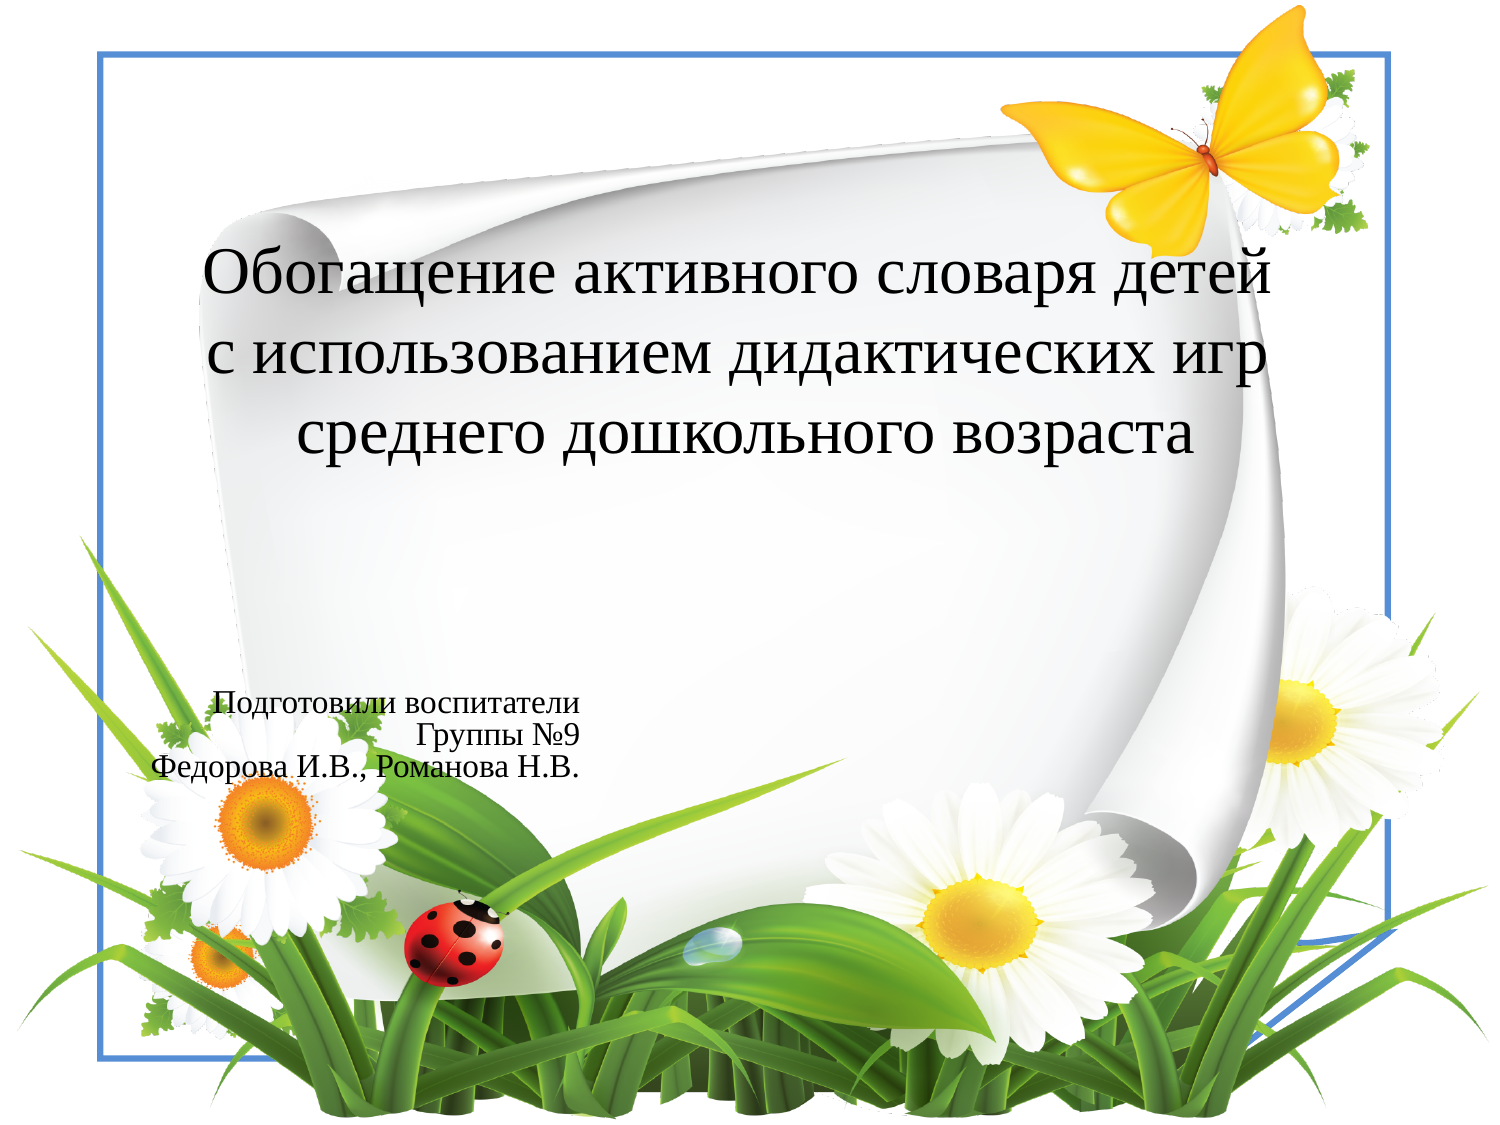

# Обогащение активного словаря детей с использованием дидактических игр среднего дошкольного возраста
Подготовили воспитатели
Группы №9
Федорова И.В., Романова Н.В.